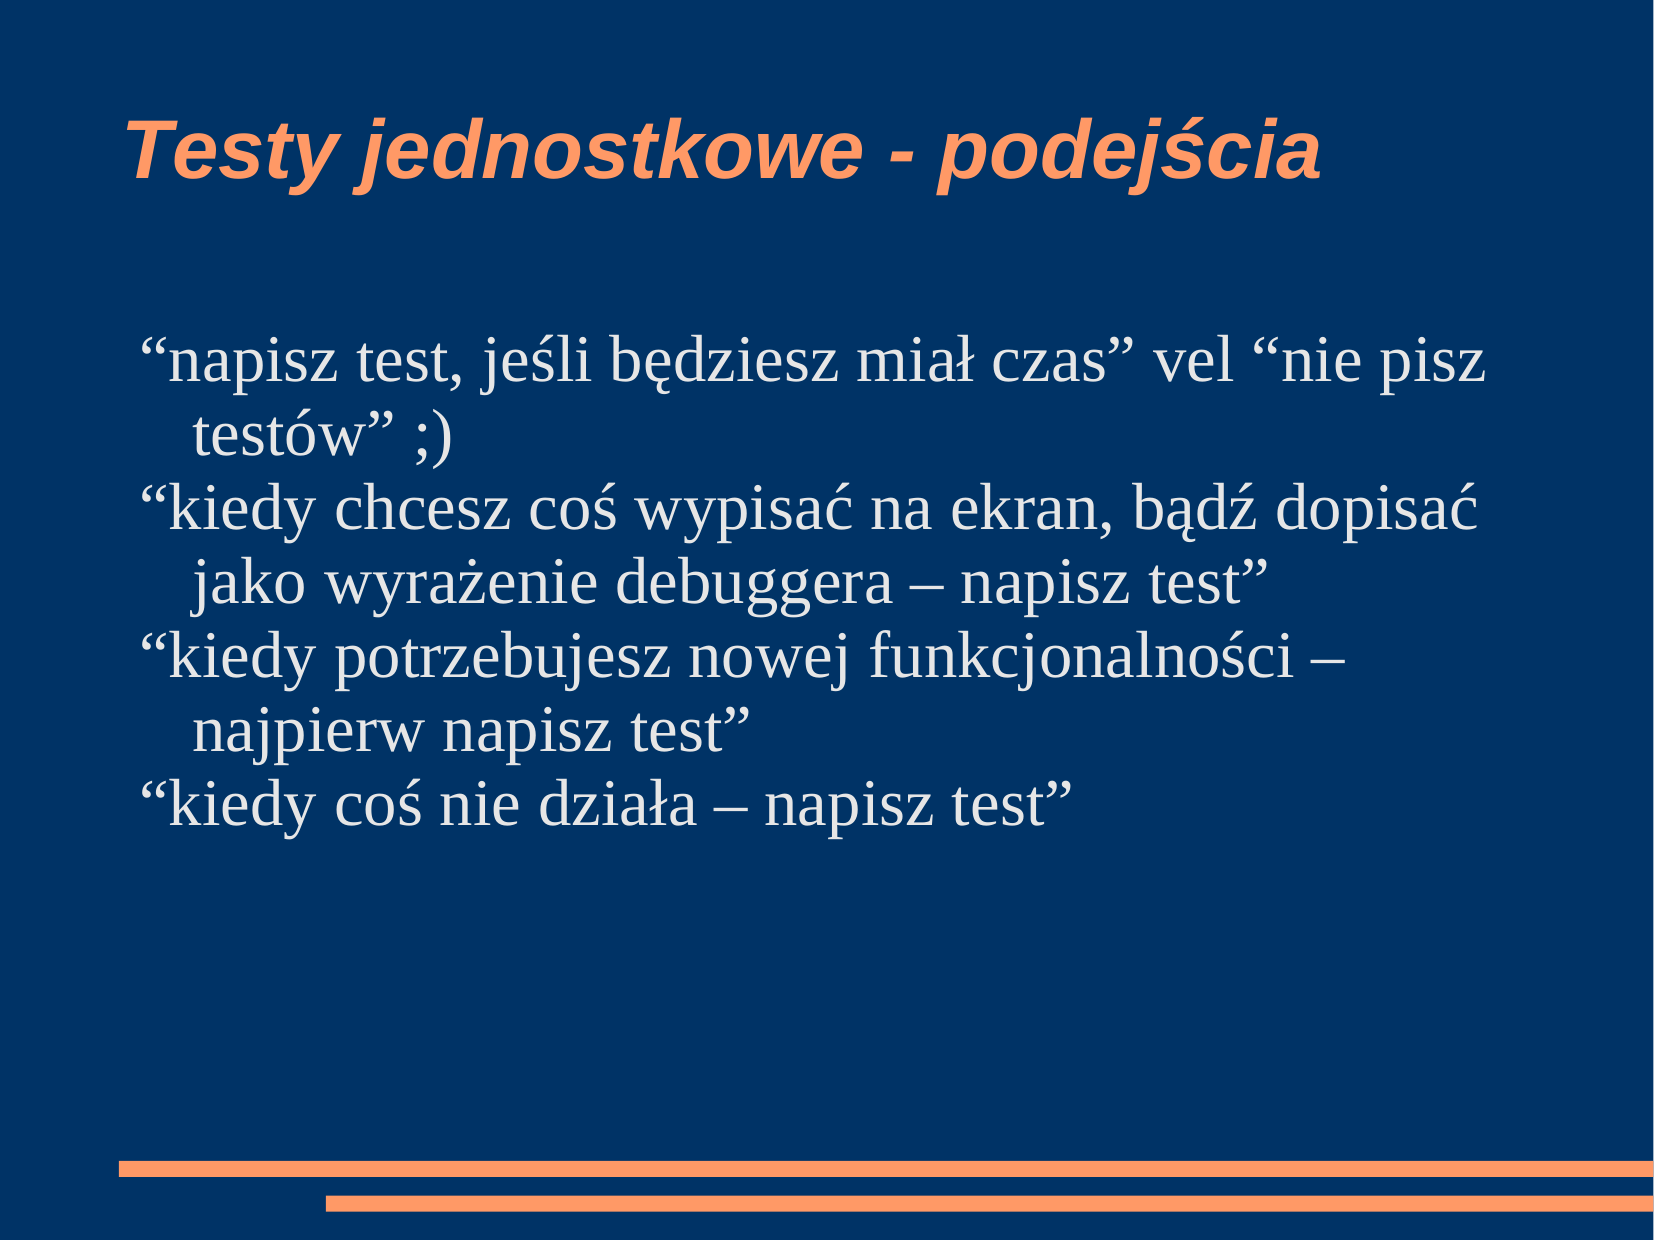

# Testy jednostkowe - podejścia
“napisz test, jeśli będziesz miał czas” vel “nie pisz testów” ;)
“kiedy chcesz coś wypisać na ekran, bądź dopisać jako wyrażenie debuggera – napisz test”
“kiedy potrzebujesz nowej funkcjonalności – najpierw napisz test”
“kiedy coś nie działa – napisz test”